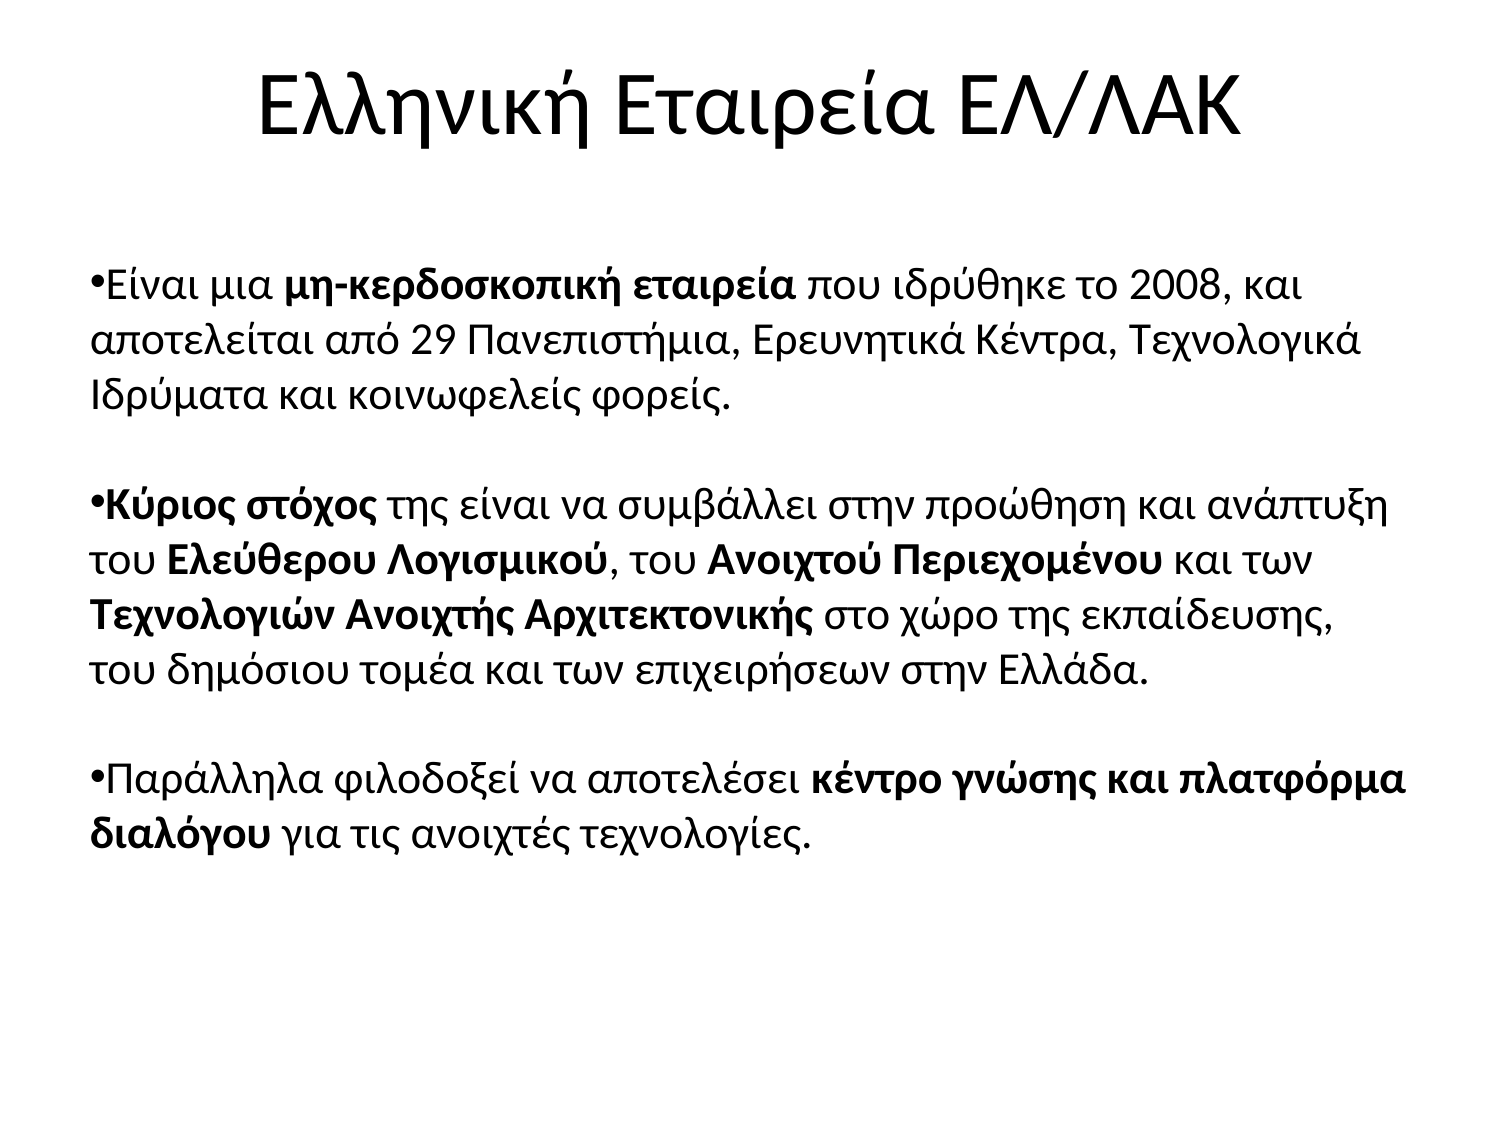

17/5/2013
Θεματα ΚτΠ/Γ
Ελληνική Εταιρεία ΕΛ/ΛΑΚ
Είναι μια μη-κερδοσκοπική εταιρεία που ιδρύθηκε το 2008, και αποτελείται από 29 Πανεπιστήμια, Ερευνητικά Κέντρα, Τεχνολογικά Ιδρύματα και κοινωφελείς φορείς.
Κύριος στόχος της είναι να συμβάλλει στην προώθηση και ανάπτυξη του Ελεύθερου Λογισμικού, του Ανοιχτού Περιεχομένου και των Τεχνολογιών Ανοιχτής Αρχιτεκτονικής στο χώρο της εκπαίδευσης, του δημόσιου τομέα και των επιχειρήσεων στην Ελλάδα.
Παράλληλα φιλοδοξεί να αποτελέσει κέντρο γνώσης και πλατφόρμα διαλόγου για τις ανοιχτές τεχνολογίες.